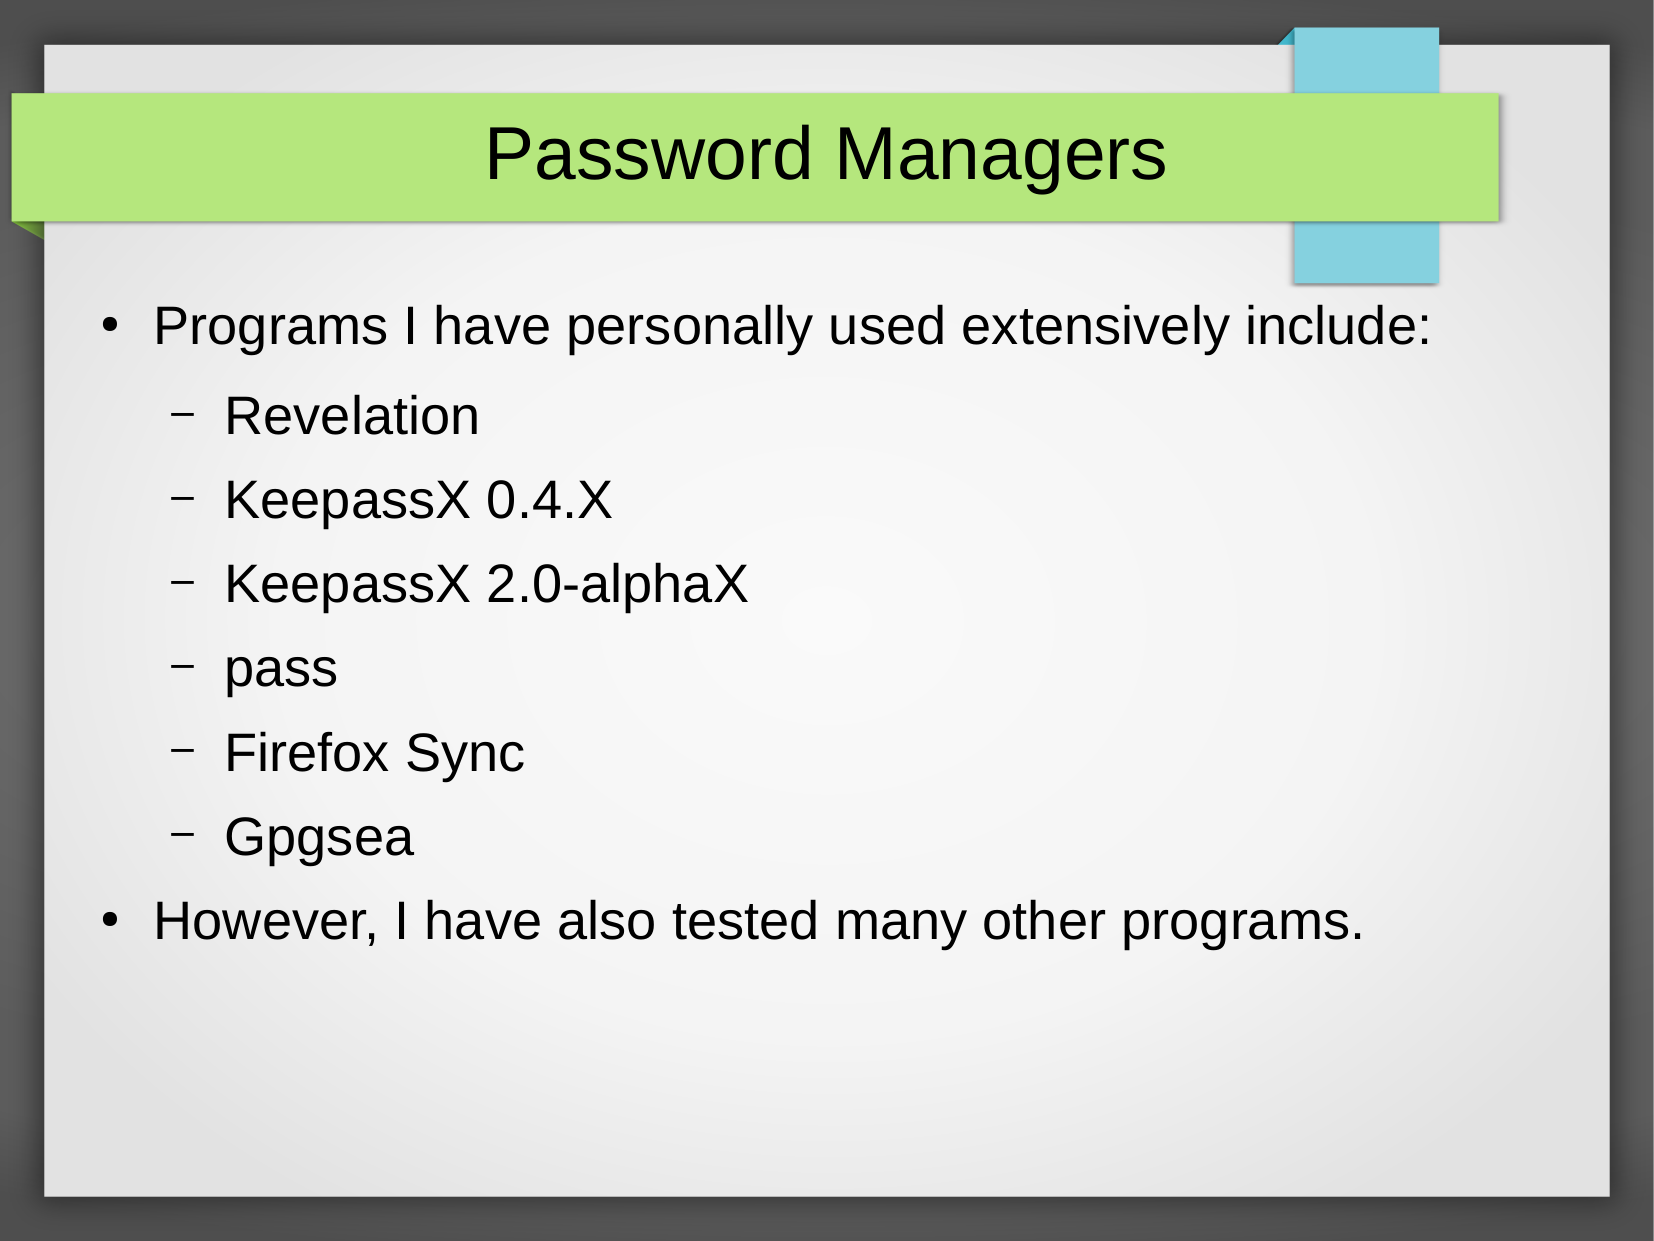

# Password Managers
Programs I have personally used extensively include:
Revelation
KeepassX 0.4.X
KeepassX 2.0-alphaX
pass
Firefox Sync
Gpgsea
However, I have also tested many other programs.